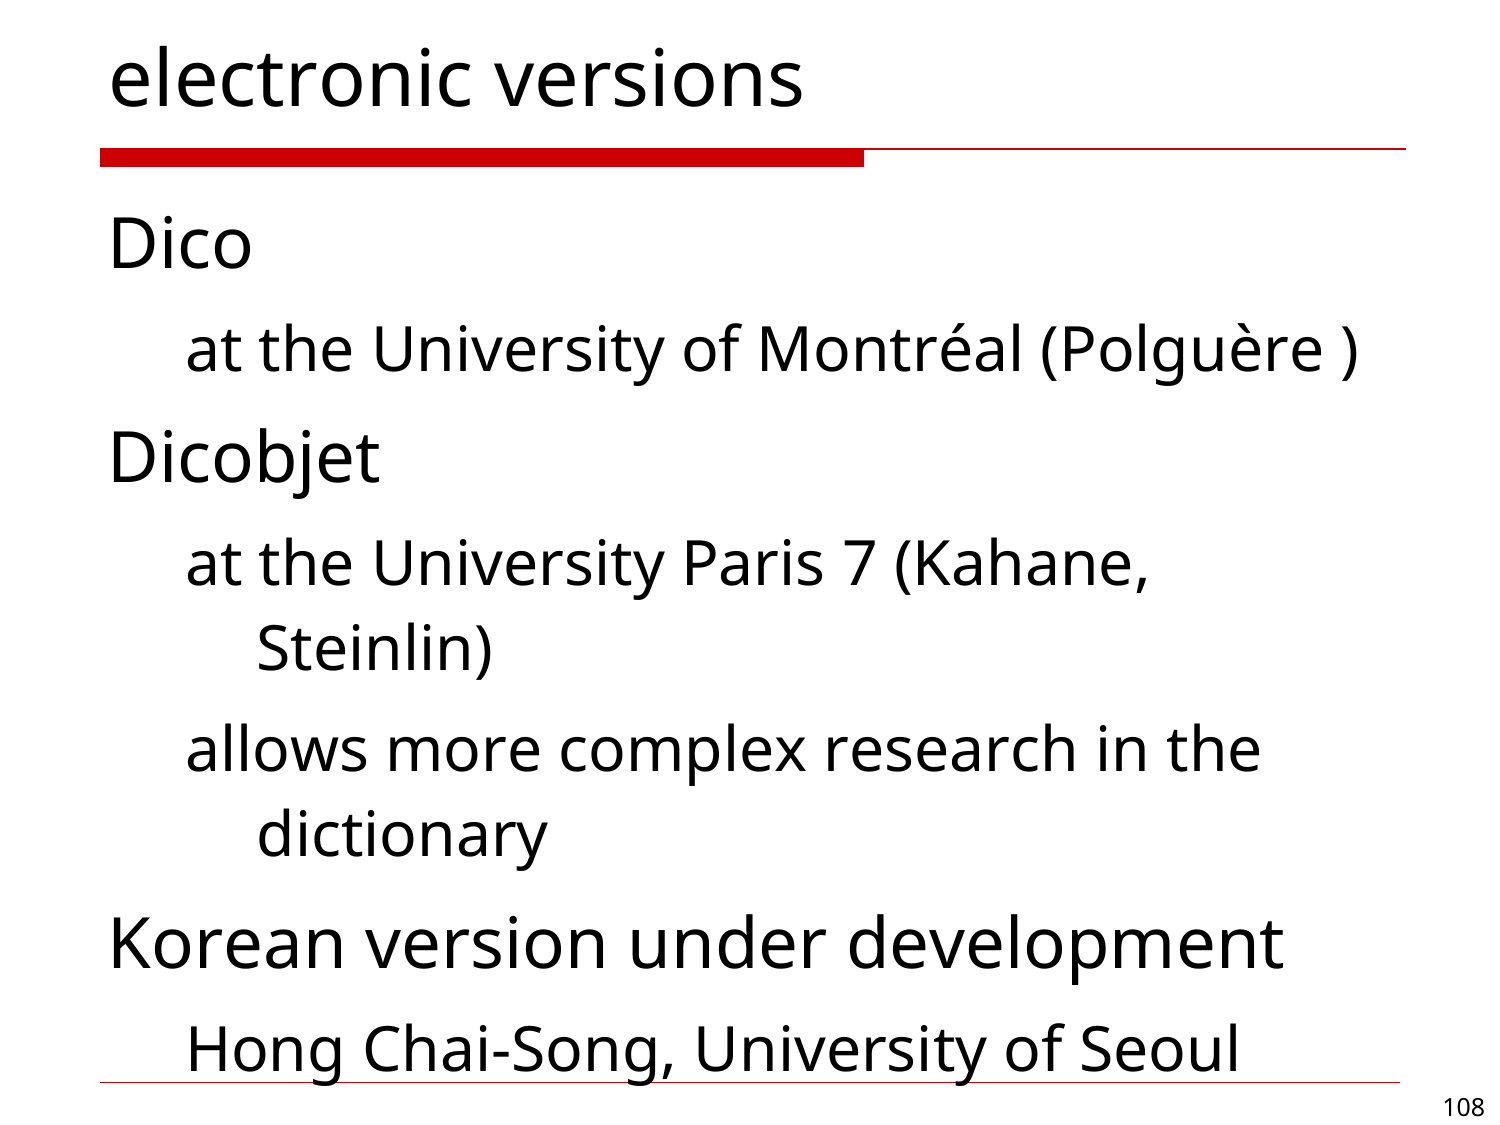

# electronic versions
Dico
at the University of Montréal (Polguère )
Dicobjet
at the University Paris 7 (Kahane, Steinlin)
allows more complex research in the dictionary
Korean version under development
Hong Chai-Song, University of Seoul
108